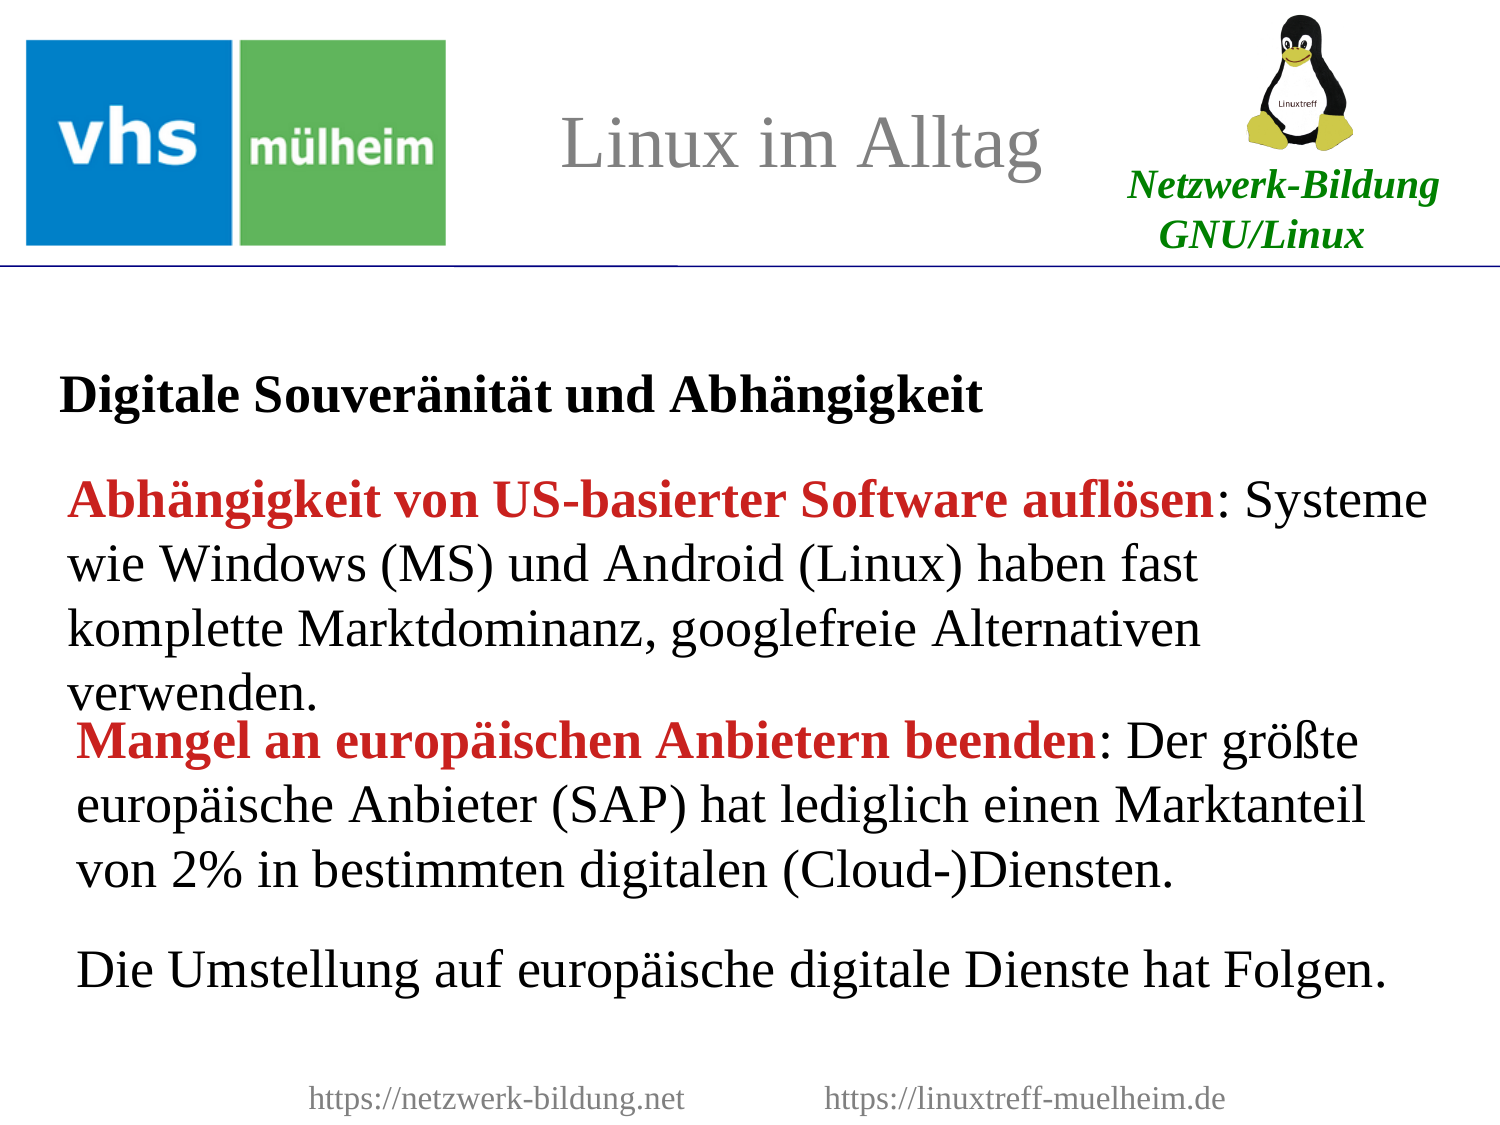

Linux im Alltag
Netzwerk-Bildung
 GNU/Linux
Digitale Souveränität und Abhängigkeit
Abhängigkeit von US-basierter Software auflösen: Systeme wie Windows (MS) und Android (Linux) haben fast komplette Marktdominanz, googlefreie Alternativen verwenden.
Mangel an europäischen Anbietern beenden: Der größte europäische Anbieter (SAP) hat lediglich einen Marktanteil von 2% in bestimmten digitalen (Cloud-)Diensten.
Die Umstellung auf europäische digitale Dienste hat Folgen.
https://netzwerk-bildung.net		https://linuxtreff-muelheim.de